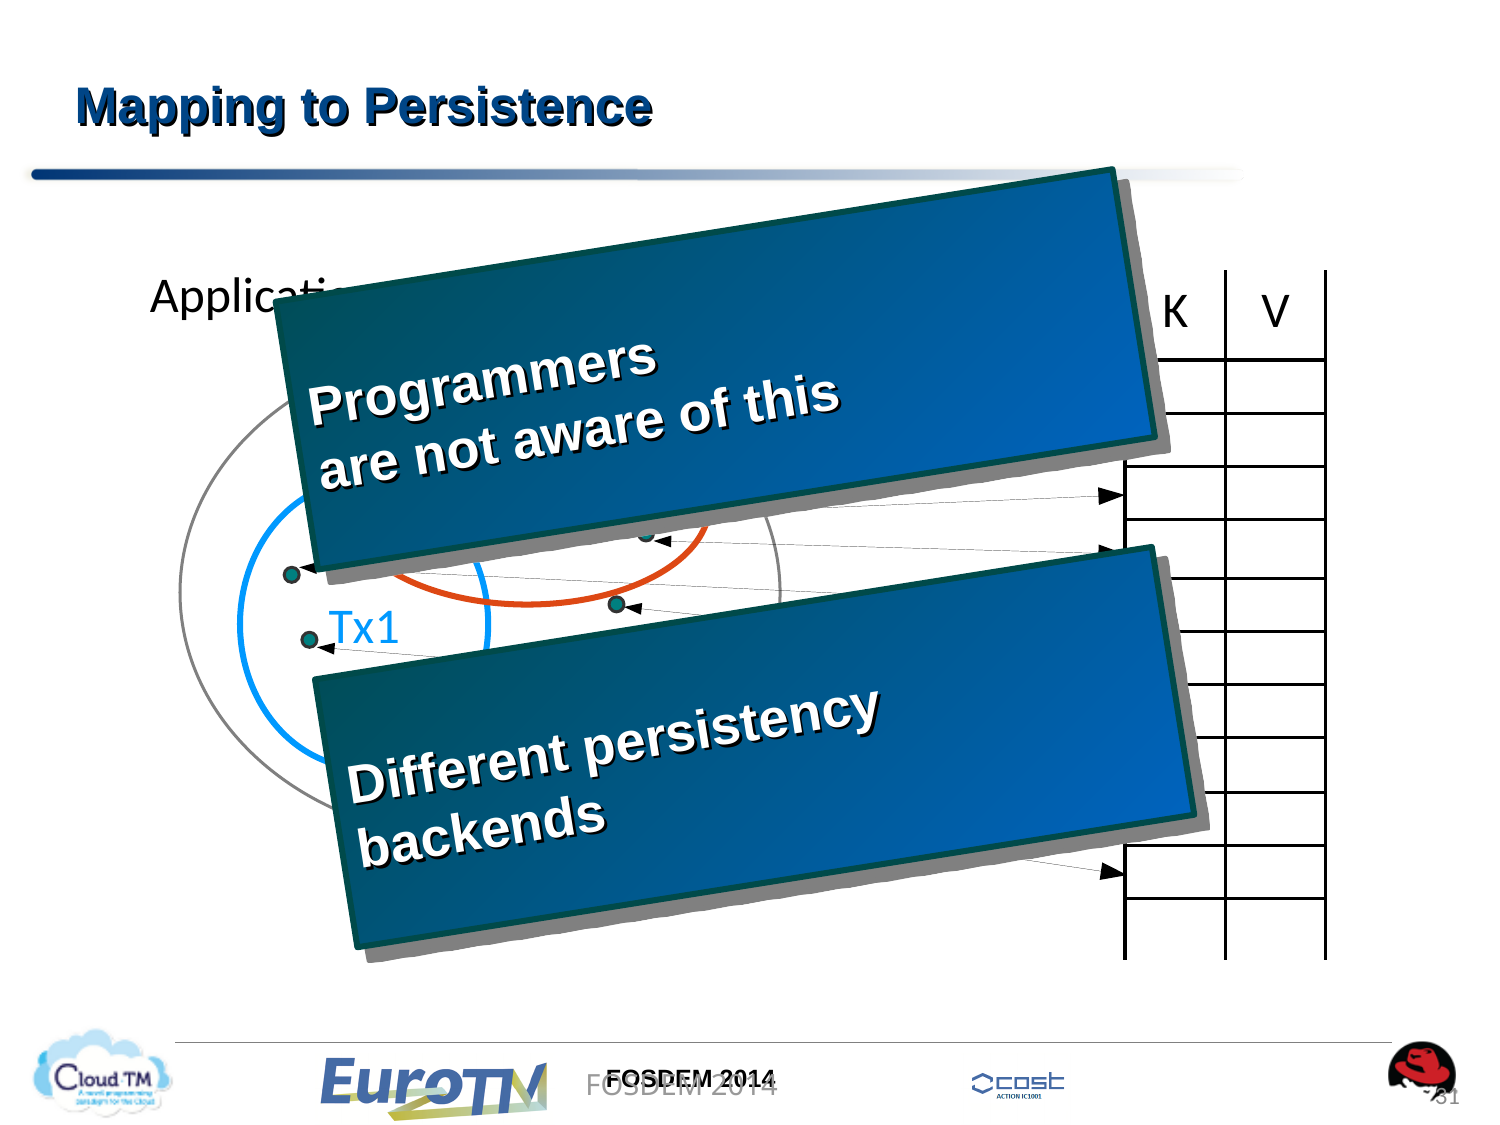

# Mapping to Persistence
Programmers
are not aware of this
Application Domain Objects
K
V
Tx2
Tx1
Different persistency
backends
FOSDEM 2014